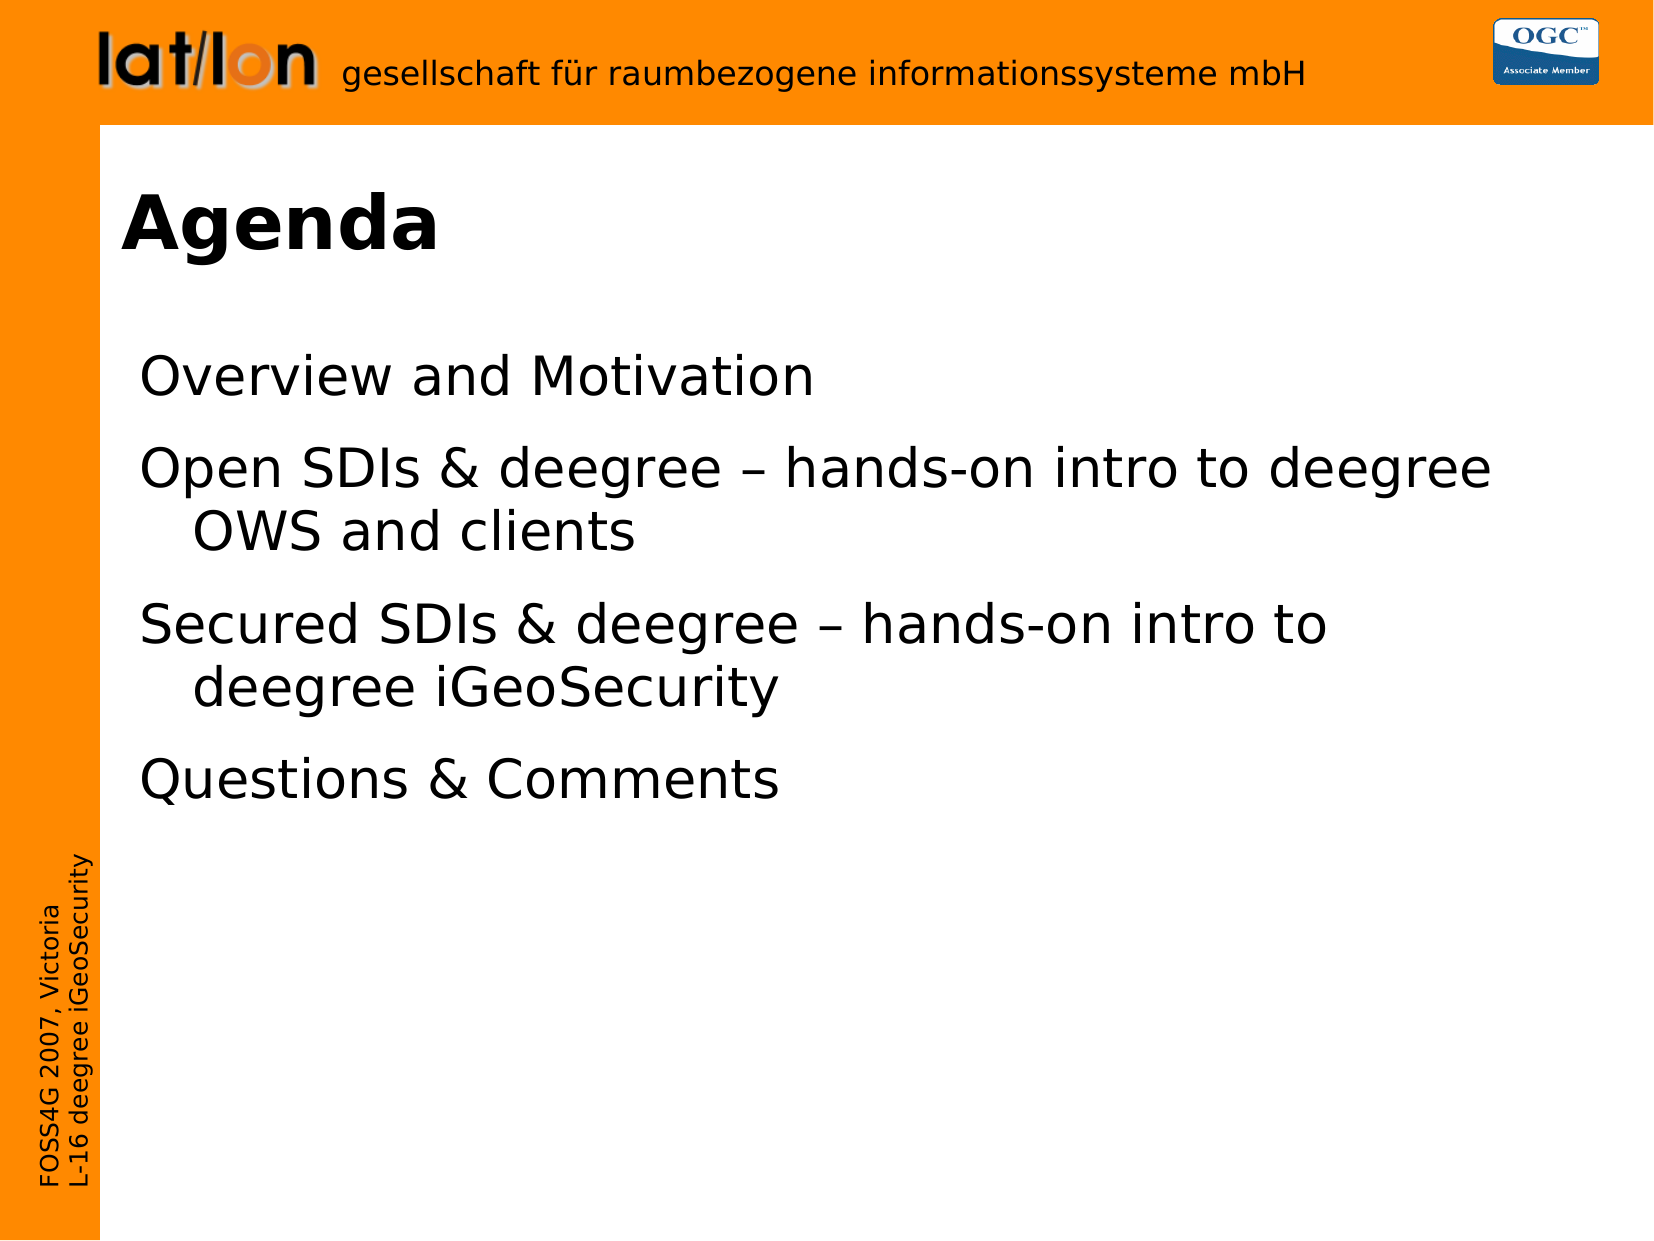

# Agenda
Overview and Motivation
Open SDIs & deegree – hands-on intro to deegree OWS and clients
Secured SDIs & deegree – hands-on intro to deegree iGeoSecurity
Questions & Comments